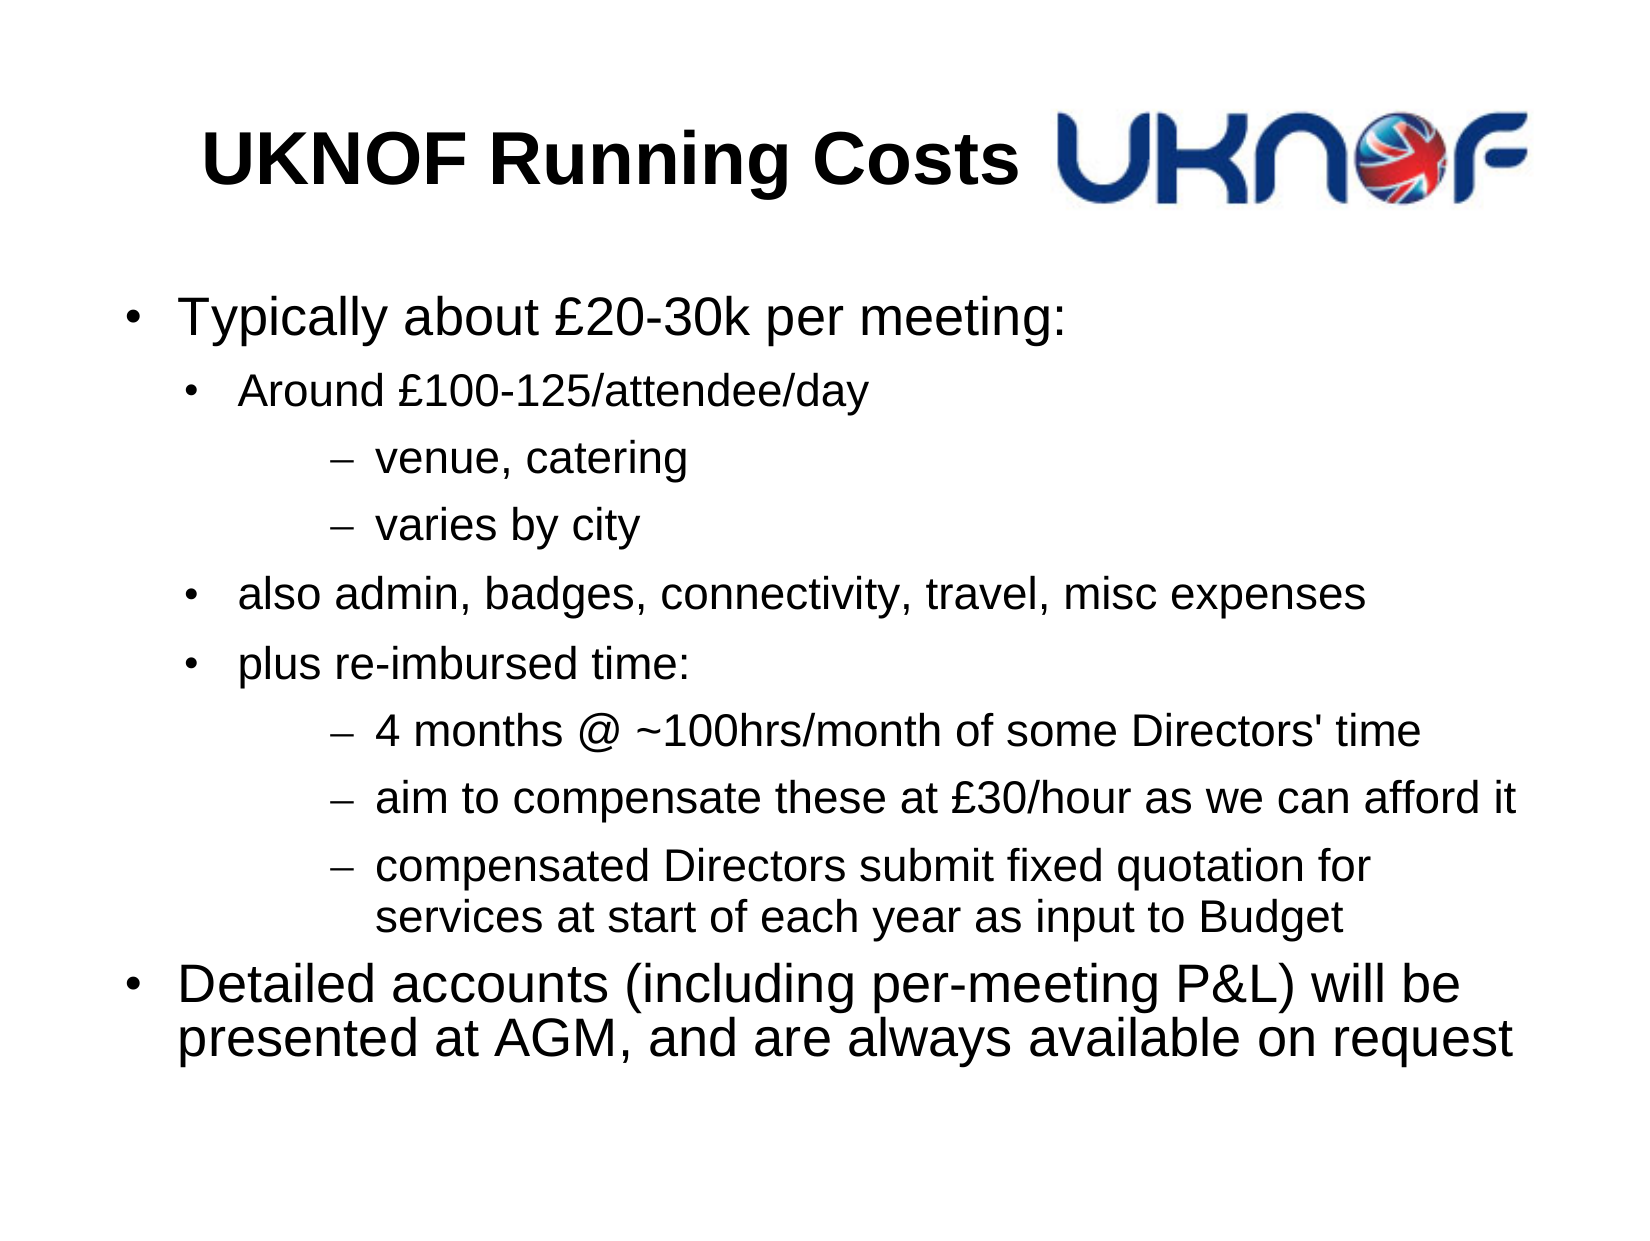

# UKNOF Running Costs
Typically about £20-30k per meeting:
Around £100-125/attendee/day
venue, catering
varies by city
also admin, badges, connectivity, travel, misc expenses
plus re-imbursed time:
4 months @ ~100hrs/month of some Directors' time
aim to compensate these at £30/hour as we can afford it
compensated Directors submit fixed quotation for services at start of each year as input to Budget
Detailed accounts (including per-meeting P&L) will be presented at AGM, and are always available on request